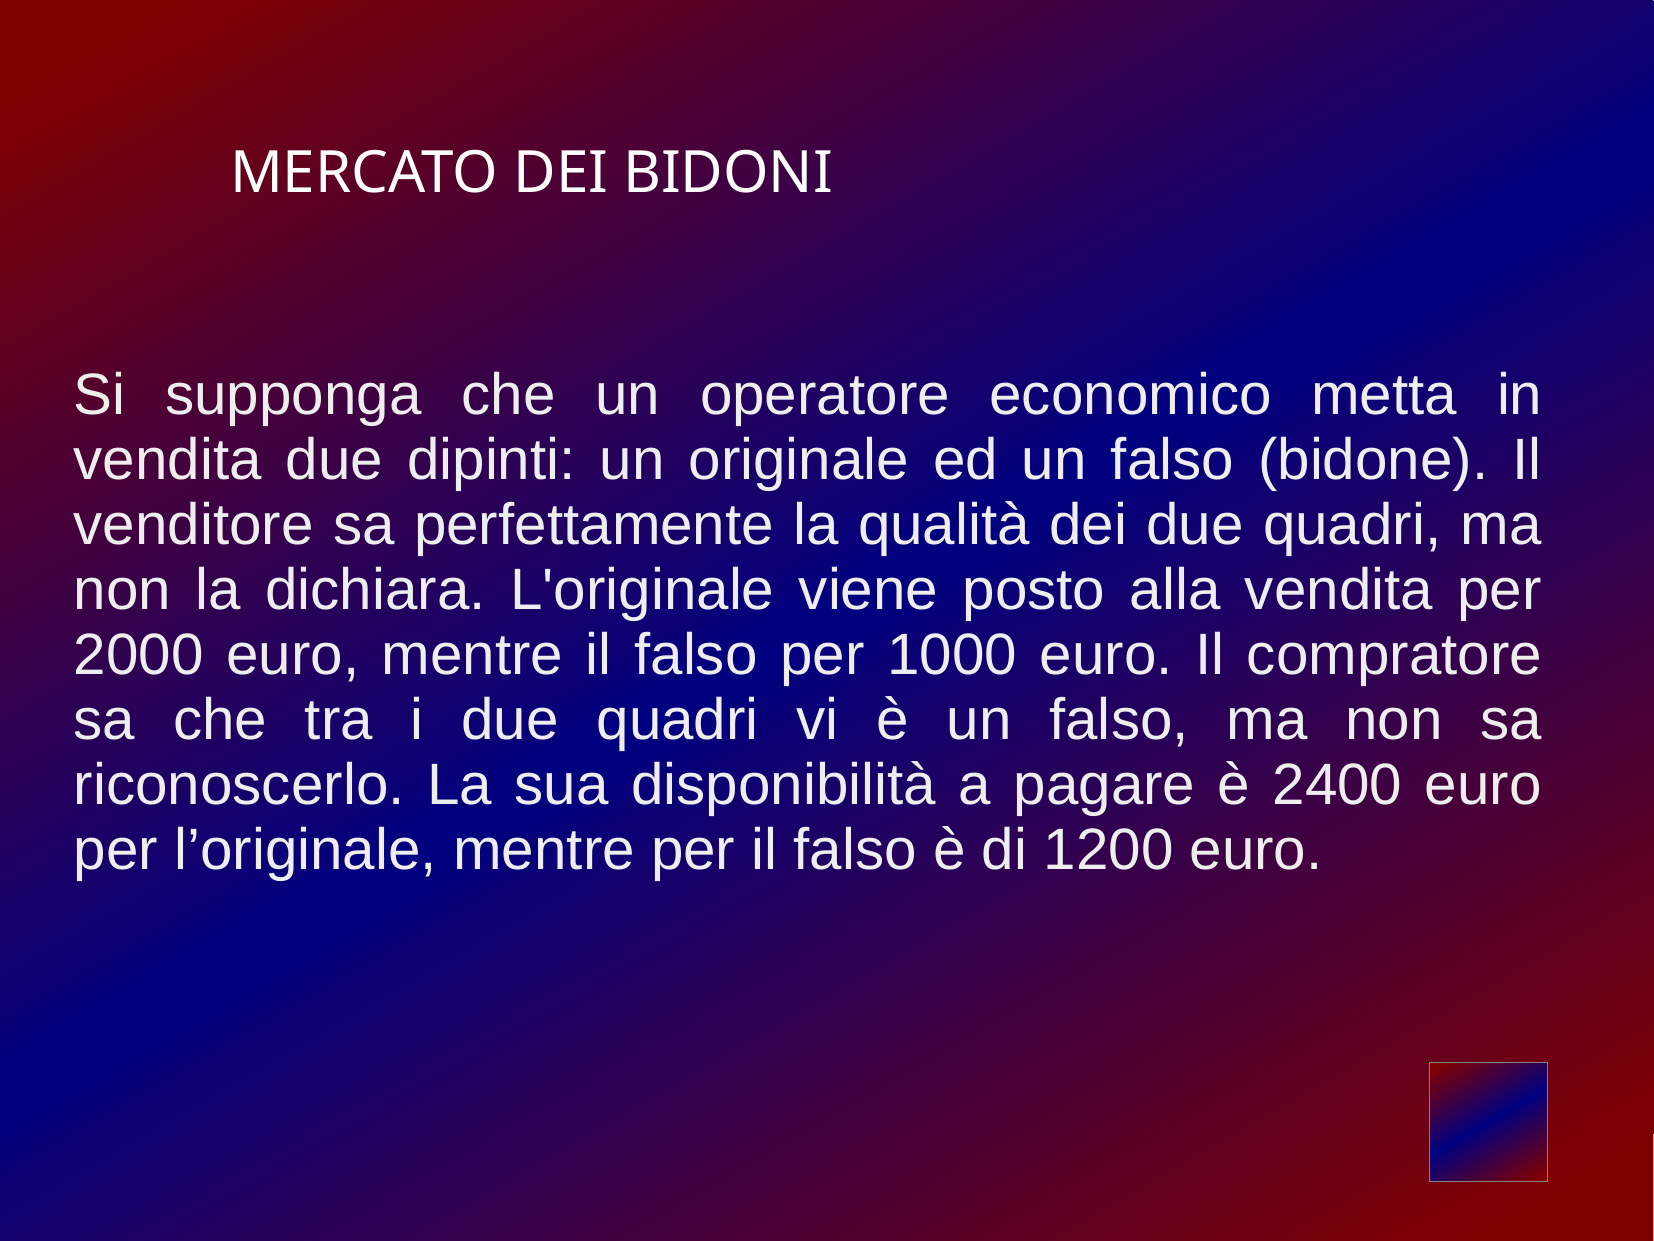

MERCATO DEI BIDONI
Si supponga che un operatore economico metta in vendita due dipinti: un originale ed un falso (bidone). Il venditore sa perfettamente la qualità dei due quadri, ma non la dichiara. L'originale viene posto alla vendita per 2000 euro, mentre il falso per 1000 euro. Il compratore sa che tra i due quadri vi è un falso, ma non sa riconoscerlo. La sua disponibilità a pagare è 2400 euro per l’originale, mentre per il falso è di 1200 euro.